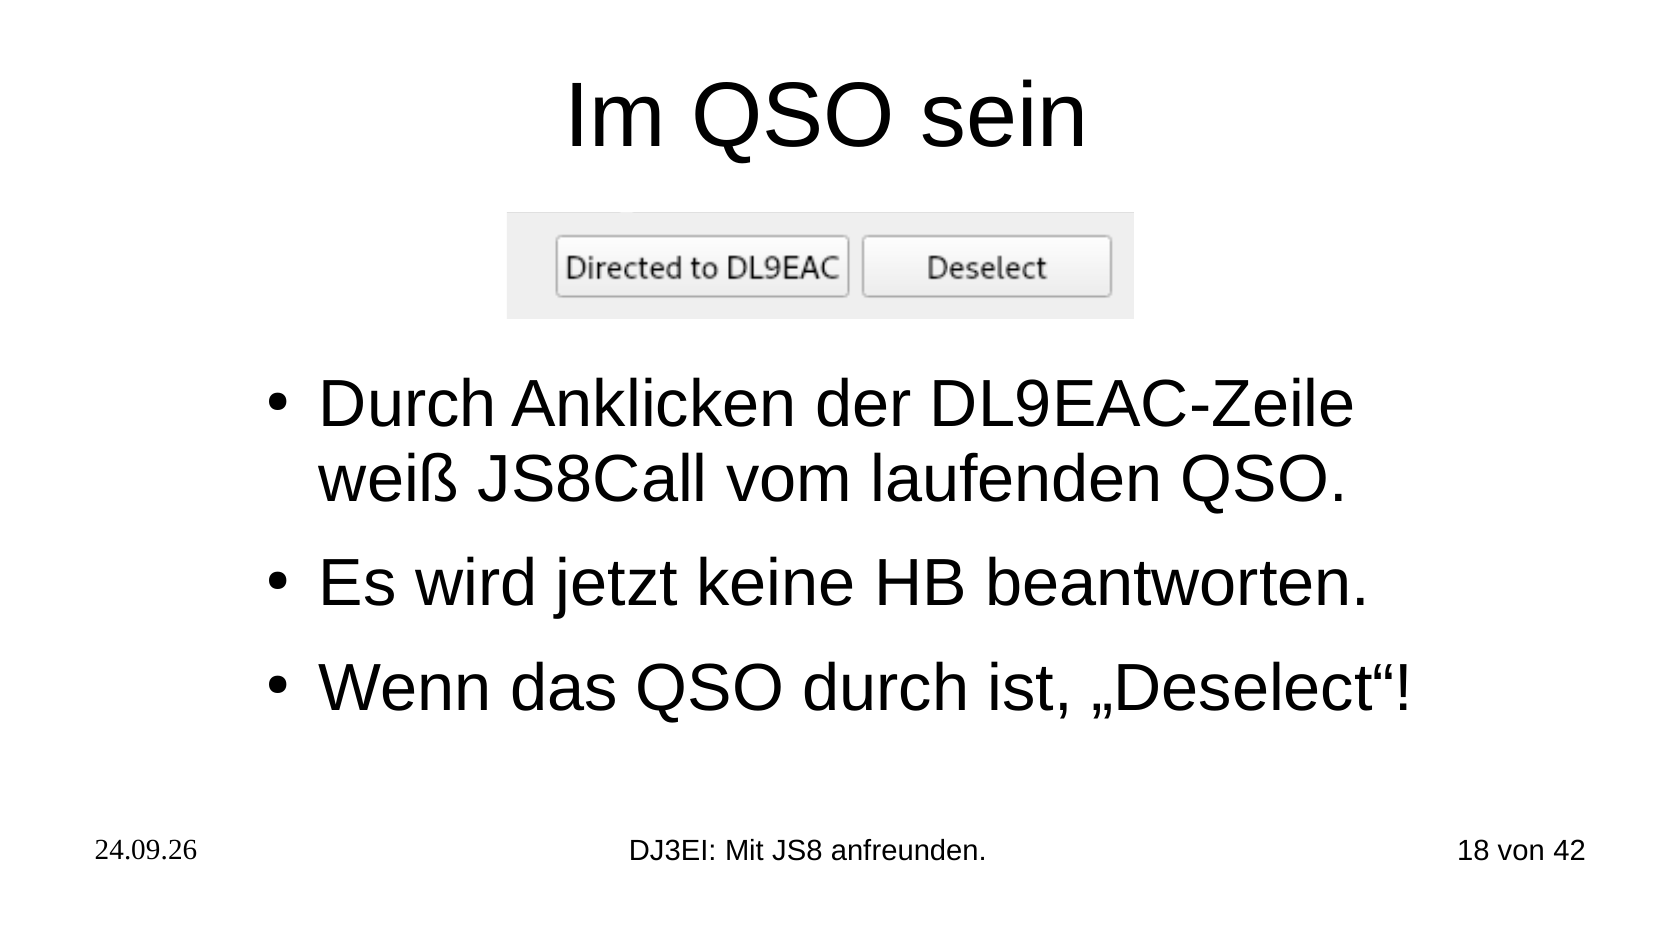

# Im QSO sein
Durch Anklicken der DL9EAC-Zeile
weiß JS8Call vom laufenden QSO.
Es wird jetzt keine HB beantworten.
Wenn das QSO durch ist, „Deselect“!
18